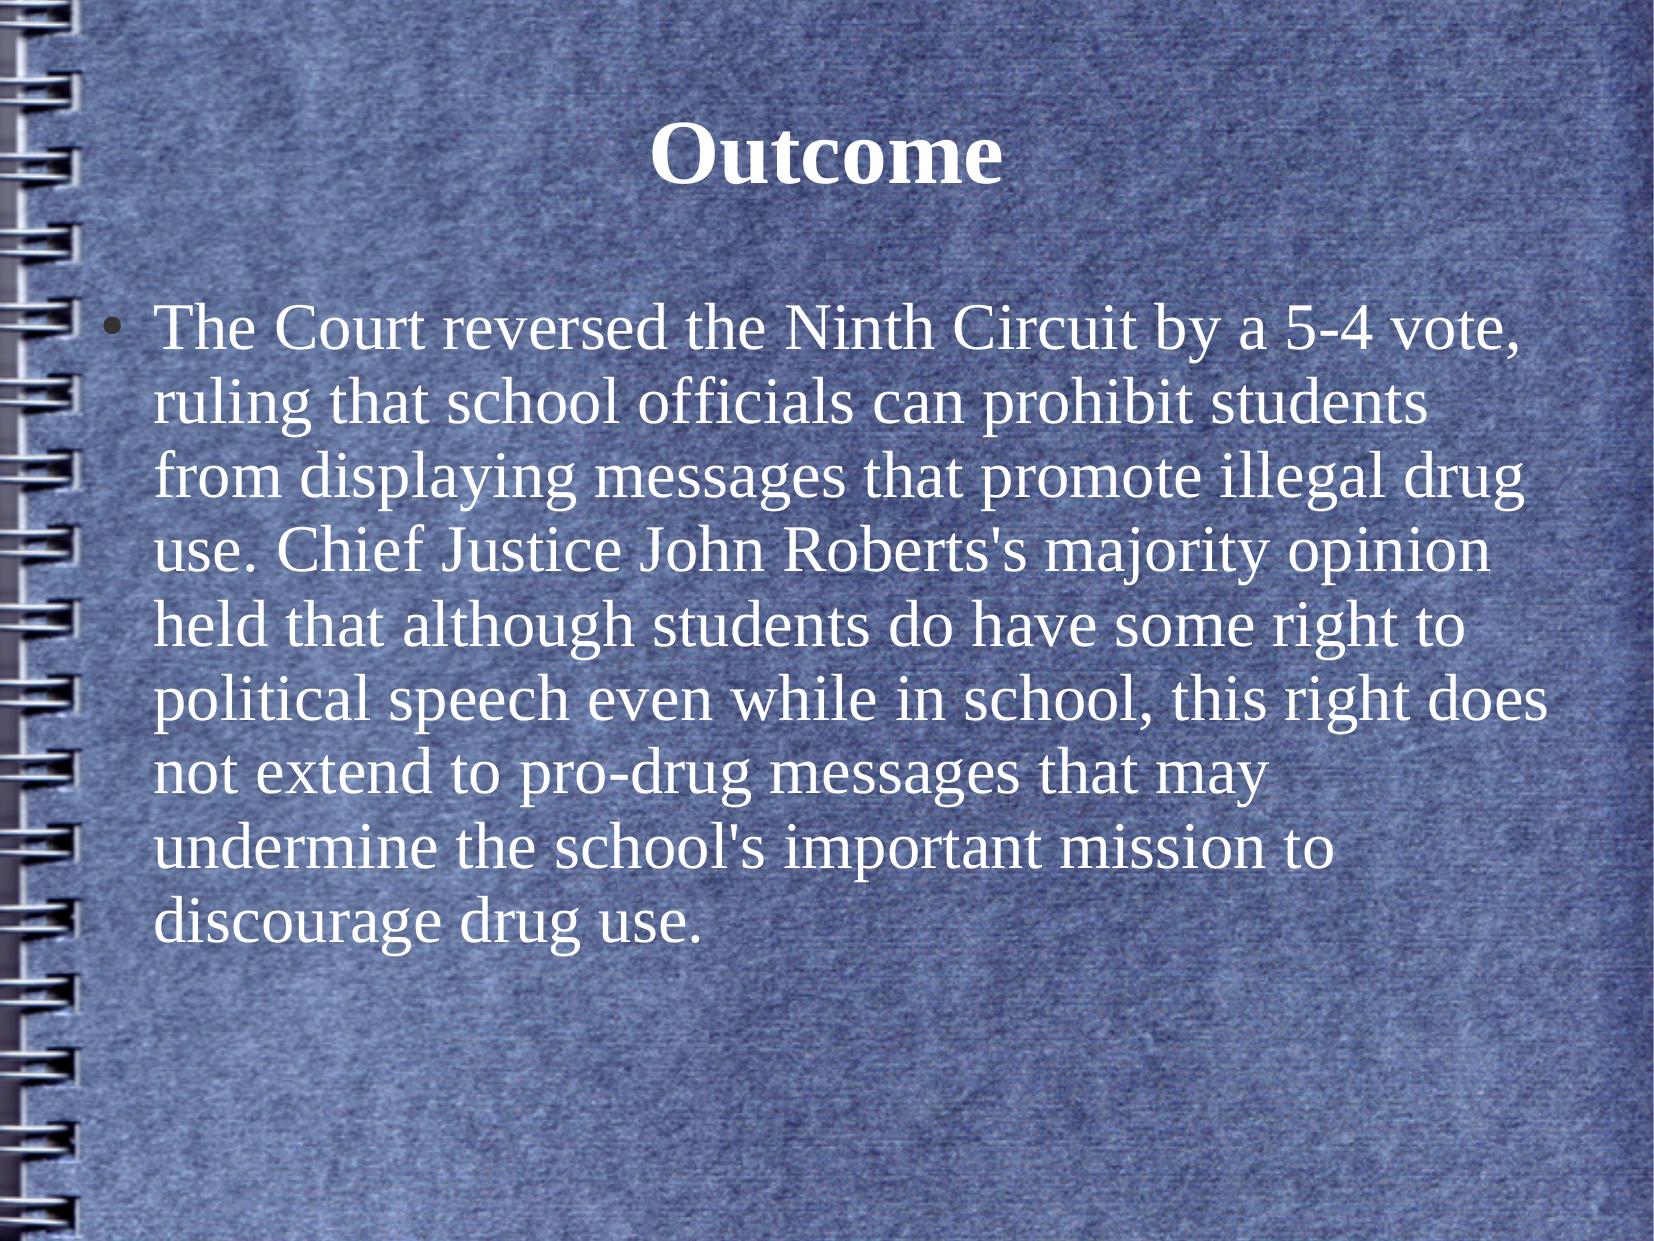

# Outcome
The Court reversed the Ninth Circuit by a 5-4 vote, ruling that school officials can prohibit students from displaying messages that promote illegal drug use. Chief Justice John Roberts's majority opinion held that although students do have some right to political speech even while in school, this right does not extend to pro-drug messages that may undermine the school's important mission to discourage drug use.